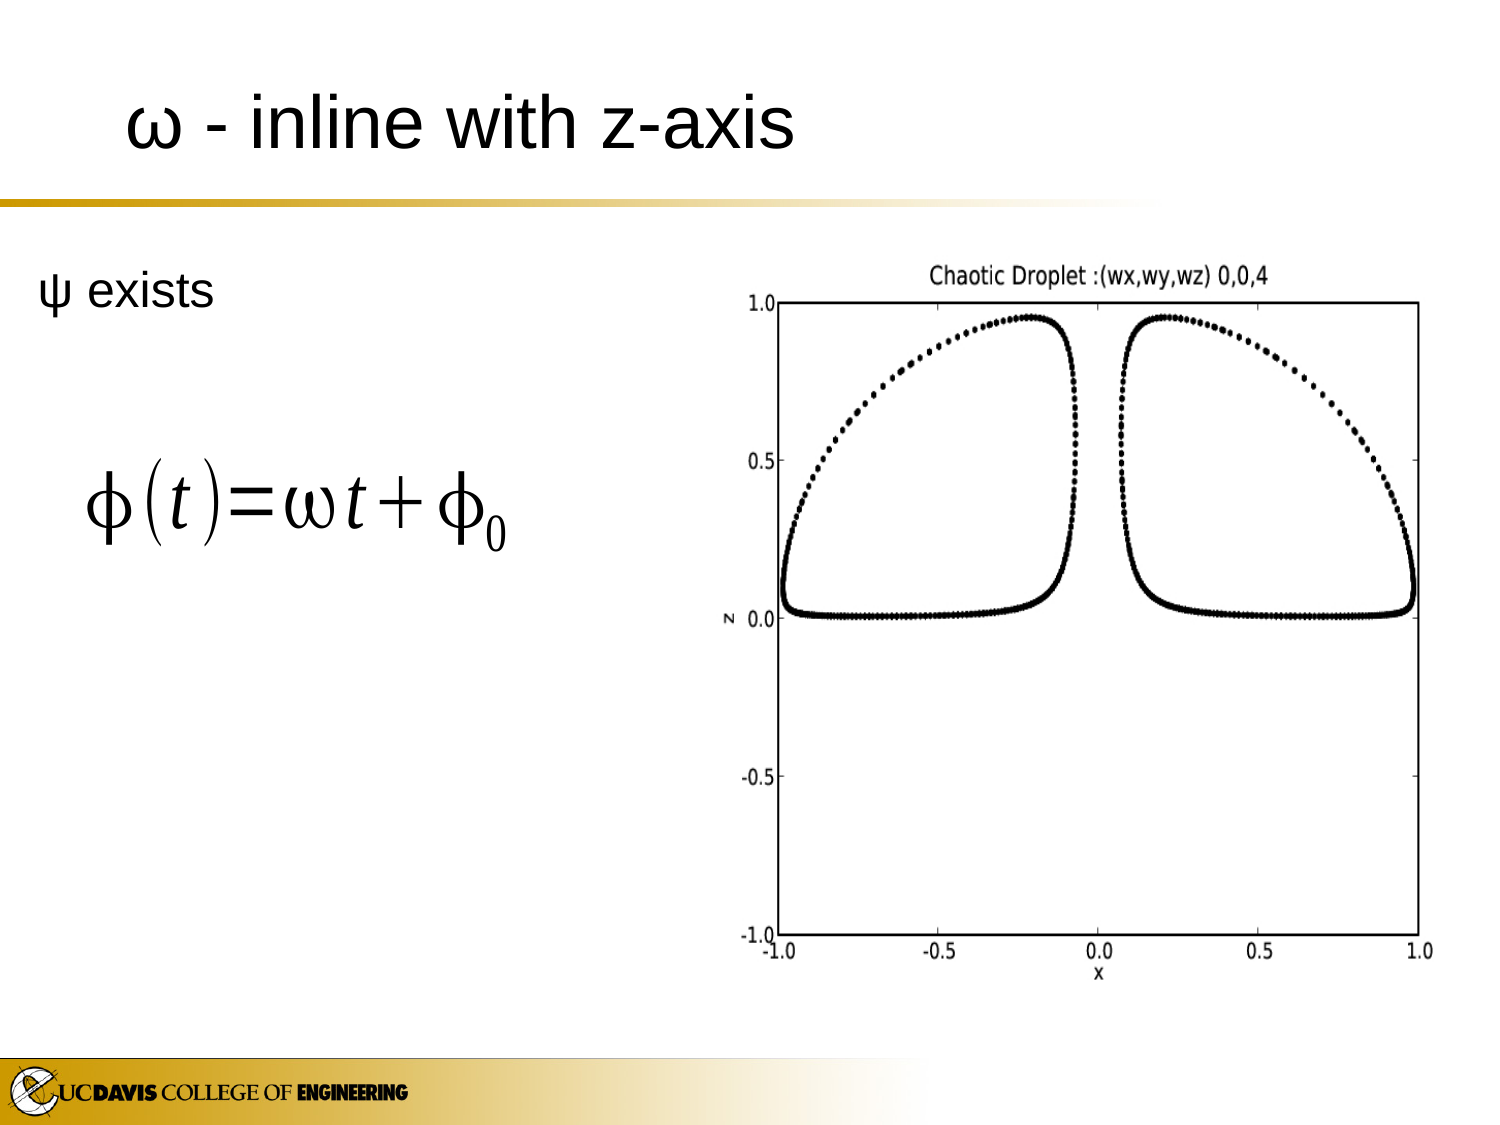

# ω - inline with z-axis
ψ exists